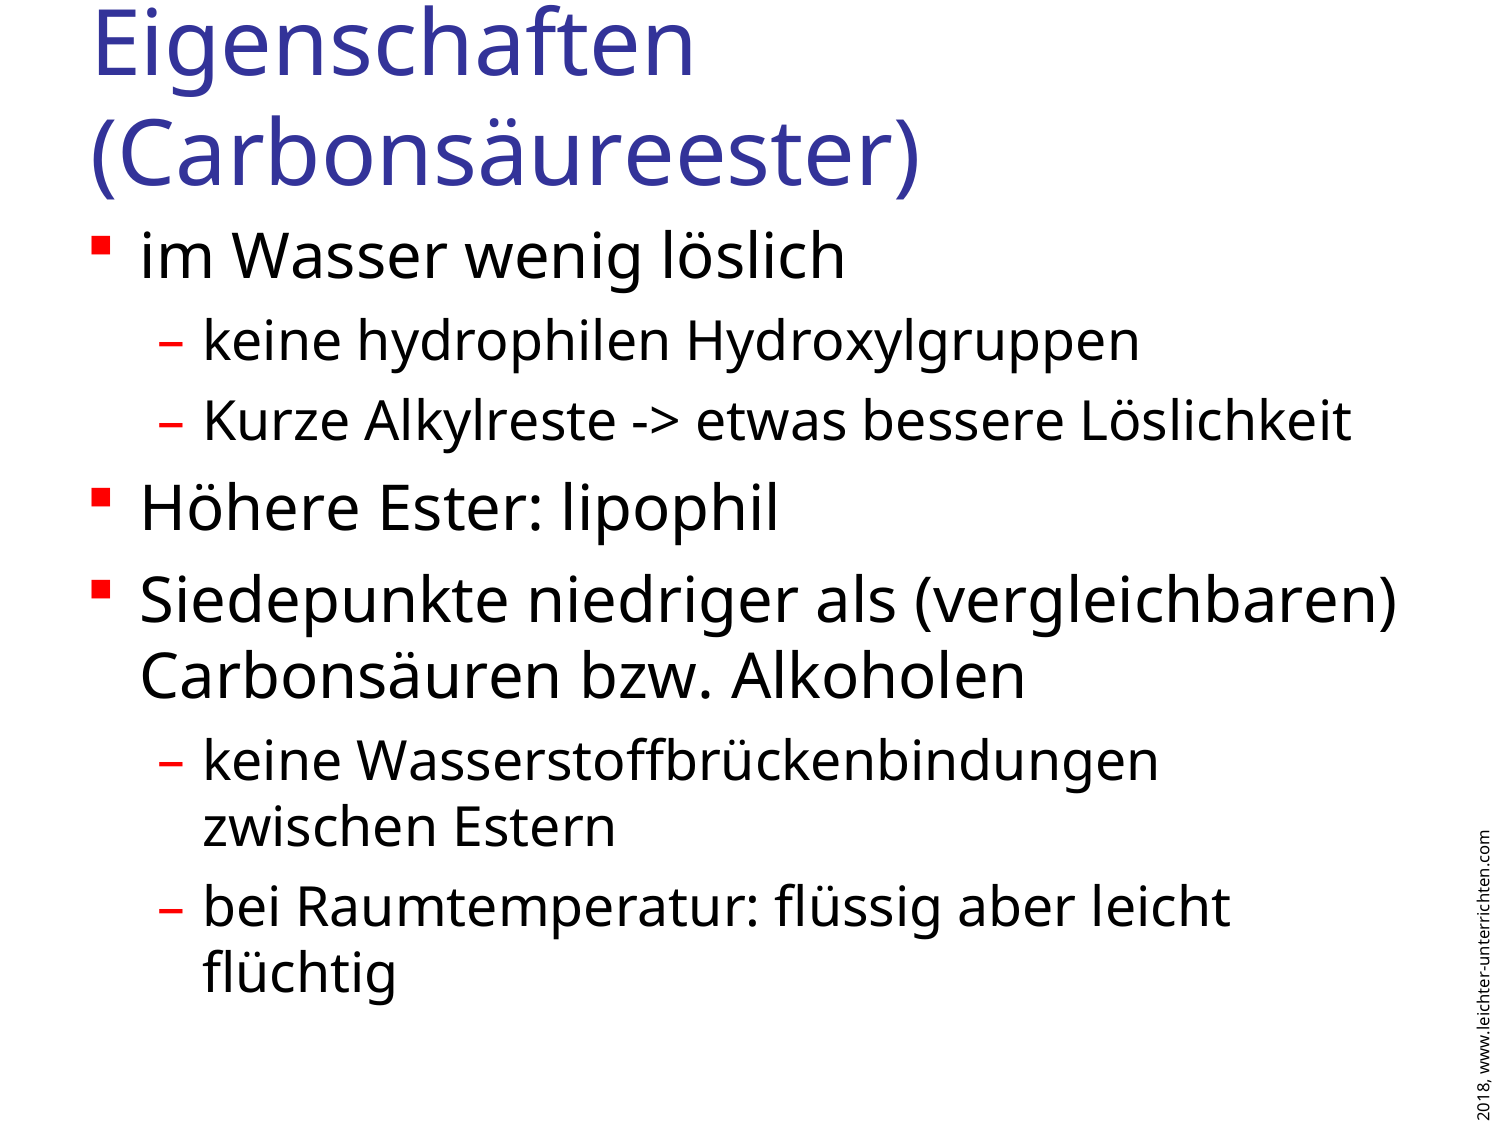

# Eigenschaften (Carbonsäureester)
im Wasser wenig löslich
keine hydrophilen Hydroxylgruppen
Kurze Alkylreste -> etwas bessere Löslichkeit
Höhere Ester: lipophil
Siedepunkte niedriger als (vergleichbaren) Carbonsäuren bzw. Alkoholen
keine Wasserstoffbrückenbindungen zwischen Estern
bei Raumtemperatur: flüssig aber leicht flüchtig